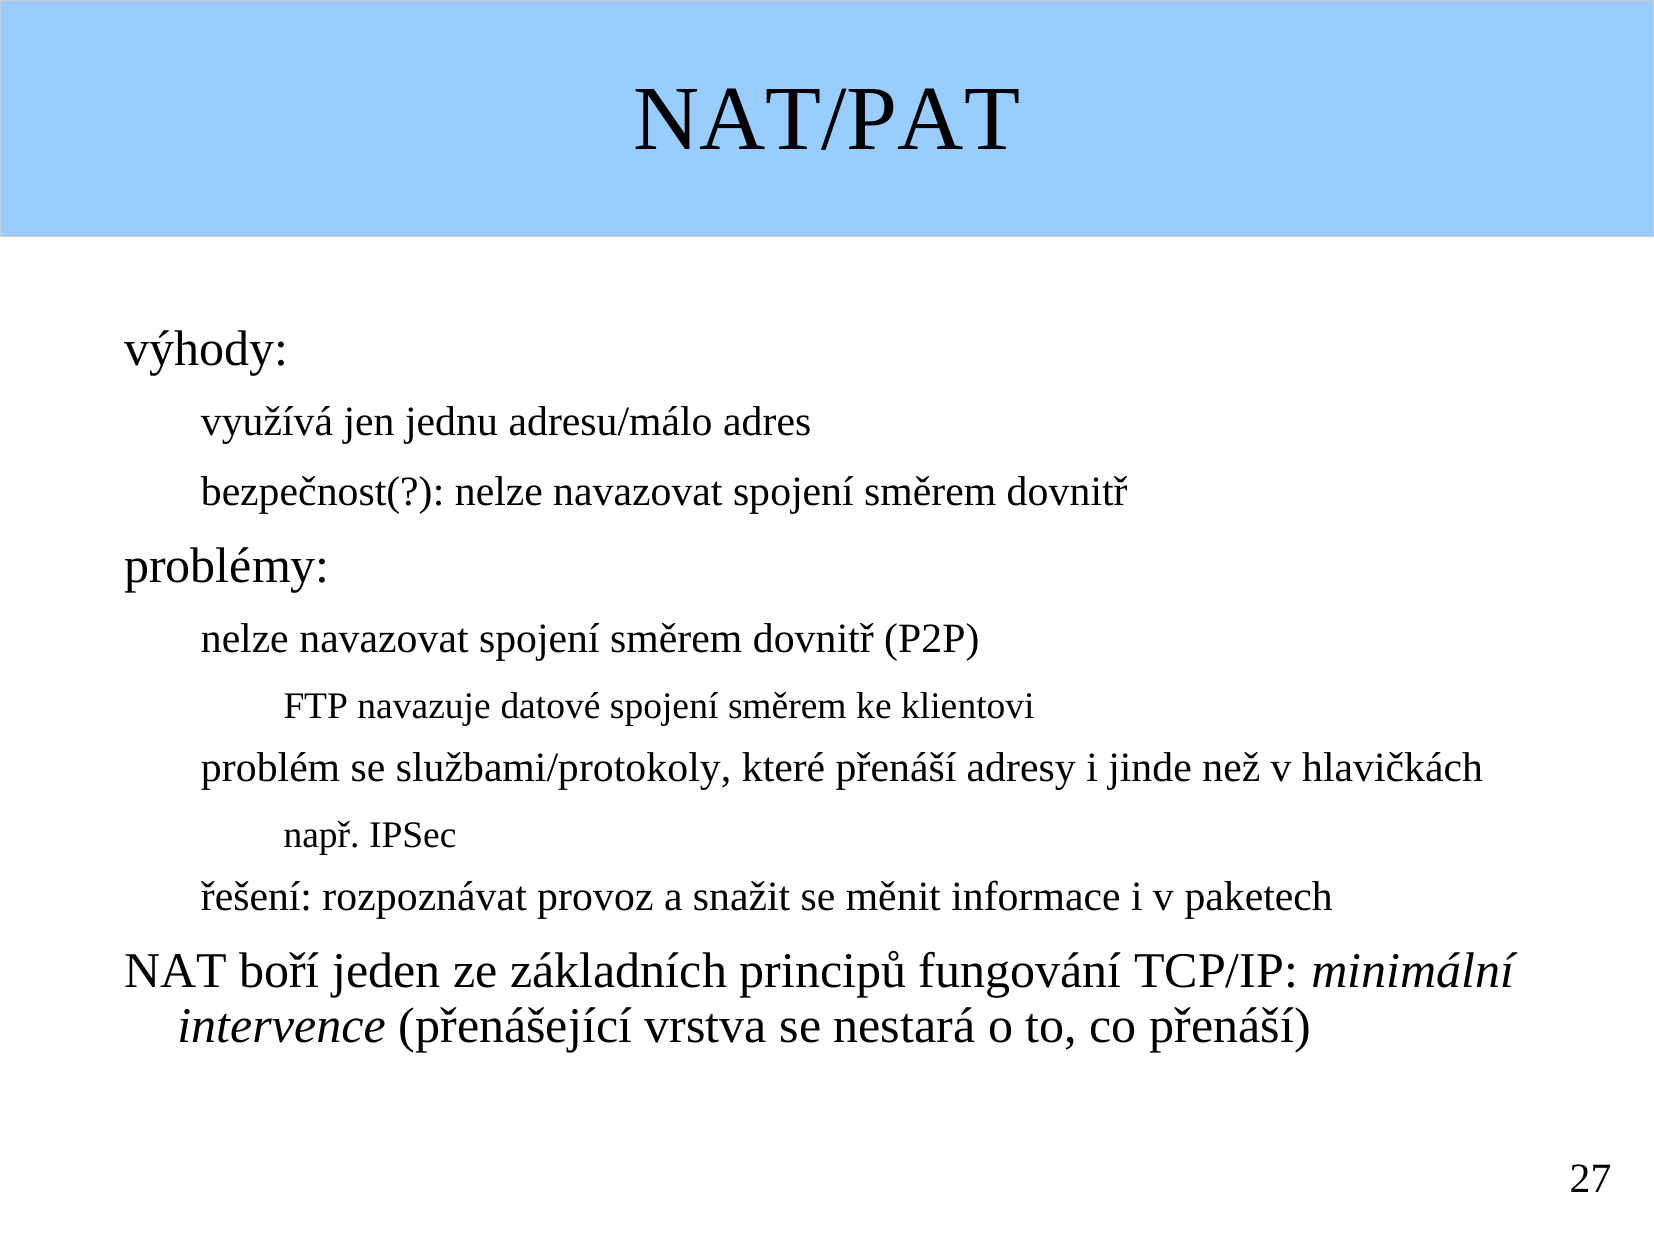

# NAT/PAT
výhody:
využívá jen jednu adresu/málo adres
bezpečnost(?): nelze navazovat spojení směrem dovnitř
problémy:
nelze navazovat spojení směrem dovnitř (P2P)
FTP navazuje datové spojení směrem ke klientovi
problém se službami/protokoly, které přenáší adresy i jinde než v hlavičkách
např. IPSec
řešení: rozpoznávat provoz a snažit se měnit informace i v paketech
NAT boří jeden ze základních principů fungování TCP/IP: minimální intervence (přenášející vrstva se nestará o to, co přenáší)